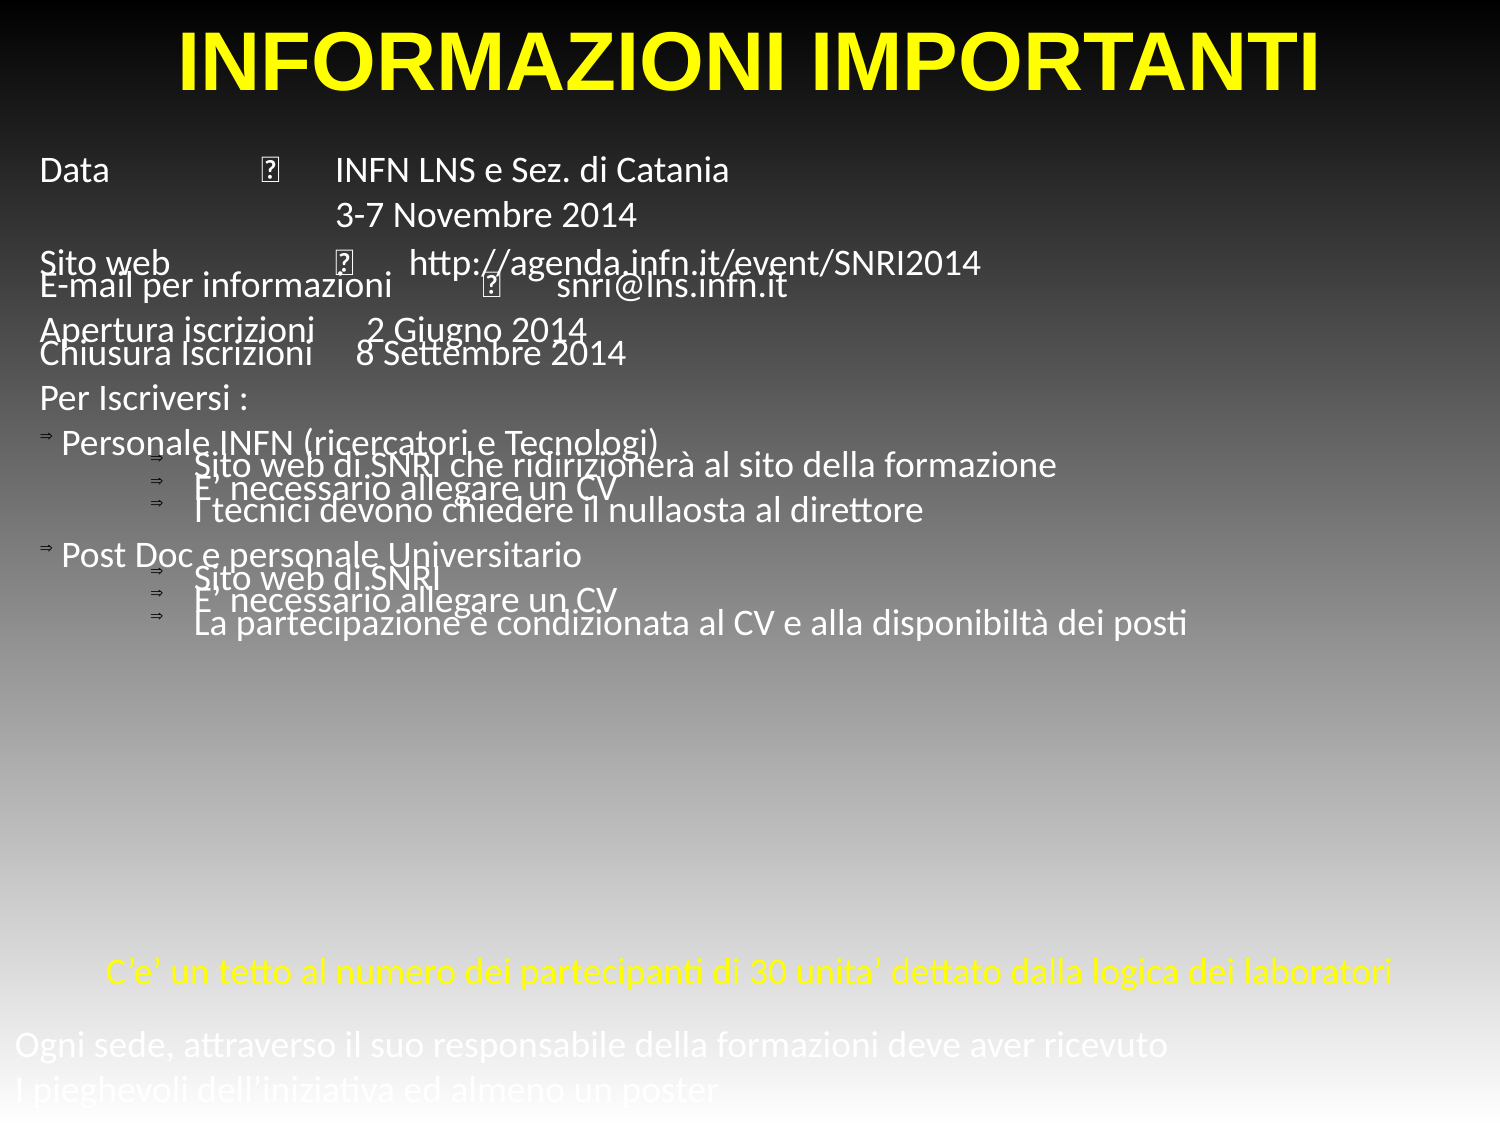

# INFORMAZIONI IMPORTANTI
Data				INFN LNS e Sez. di Catania
				3-7 Novembre 2014
Sito web 			http://agenda.infn.it/event/SNRI2014
E-mail per informazioni 	 	snri@lns.infn.it
Apertura iscrizioni 2 Giugno 2014
Chiusura Iscrizioni 8 Settembre 2014
Per Iscriversi :
 Personale INFN (ricercatori e Tecnologi)
 Sito web di SNRI che ridirizionerà al sito della formazione
 E’ necessario allegare un CV
 I tecnici devono chiedere il nullaosta al direttore
 Post Doc e personale Universitario
 Sito web di SNRI
 E’ necessario allegare un CV
 La partecipazione è condizionata al CV e alla disponibiltà dei posti
C’e’ un tetto al numero dei partecipanti di 30 unita’ dettato dalla logica dei laboratori
Ogni sede, attraverso il suo responsabile della formazioni deve aver ricevuto
I pieghevoli dell’iniziativa ed almeno un poster